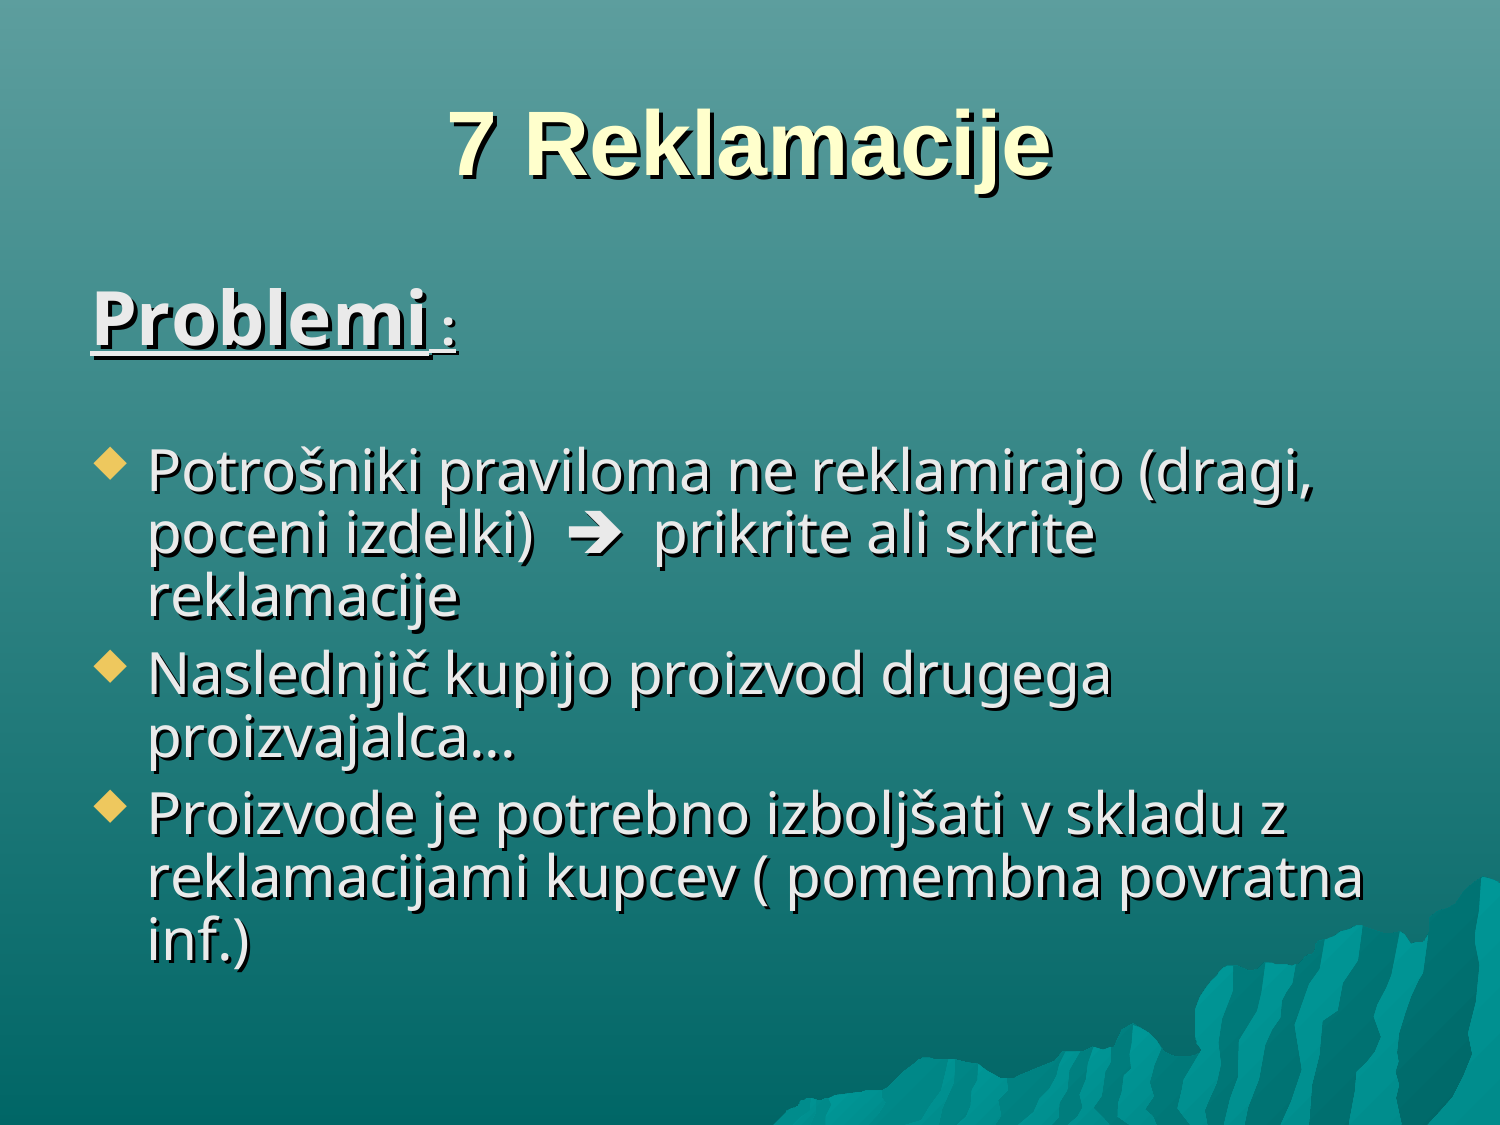

7 Reklamacije
# Problemi :
Potrošniki praviloma ne reklamirajo (dragi, poceni izdelki)  prikrite ali skrite reklamacije
Naslednjič kupijo proizvod drugega proizvajalca...
Proizvode je potrebno izboljšati v skladu z reklamacijami kupcev ( pomembna povratna inf.)